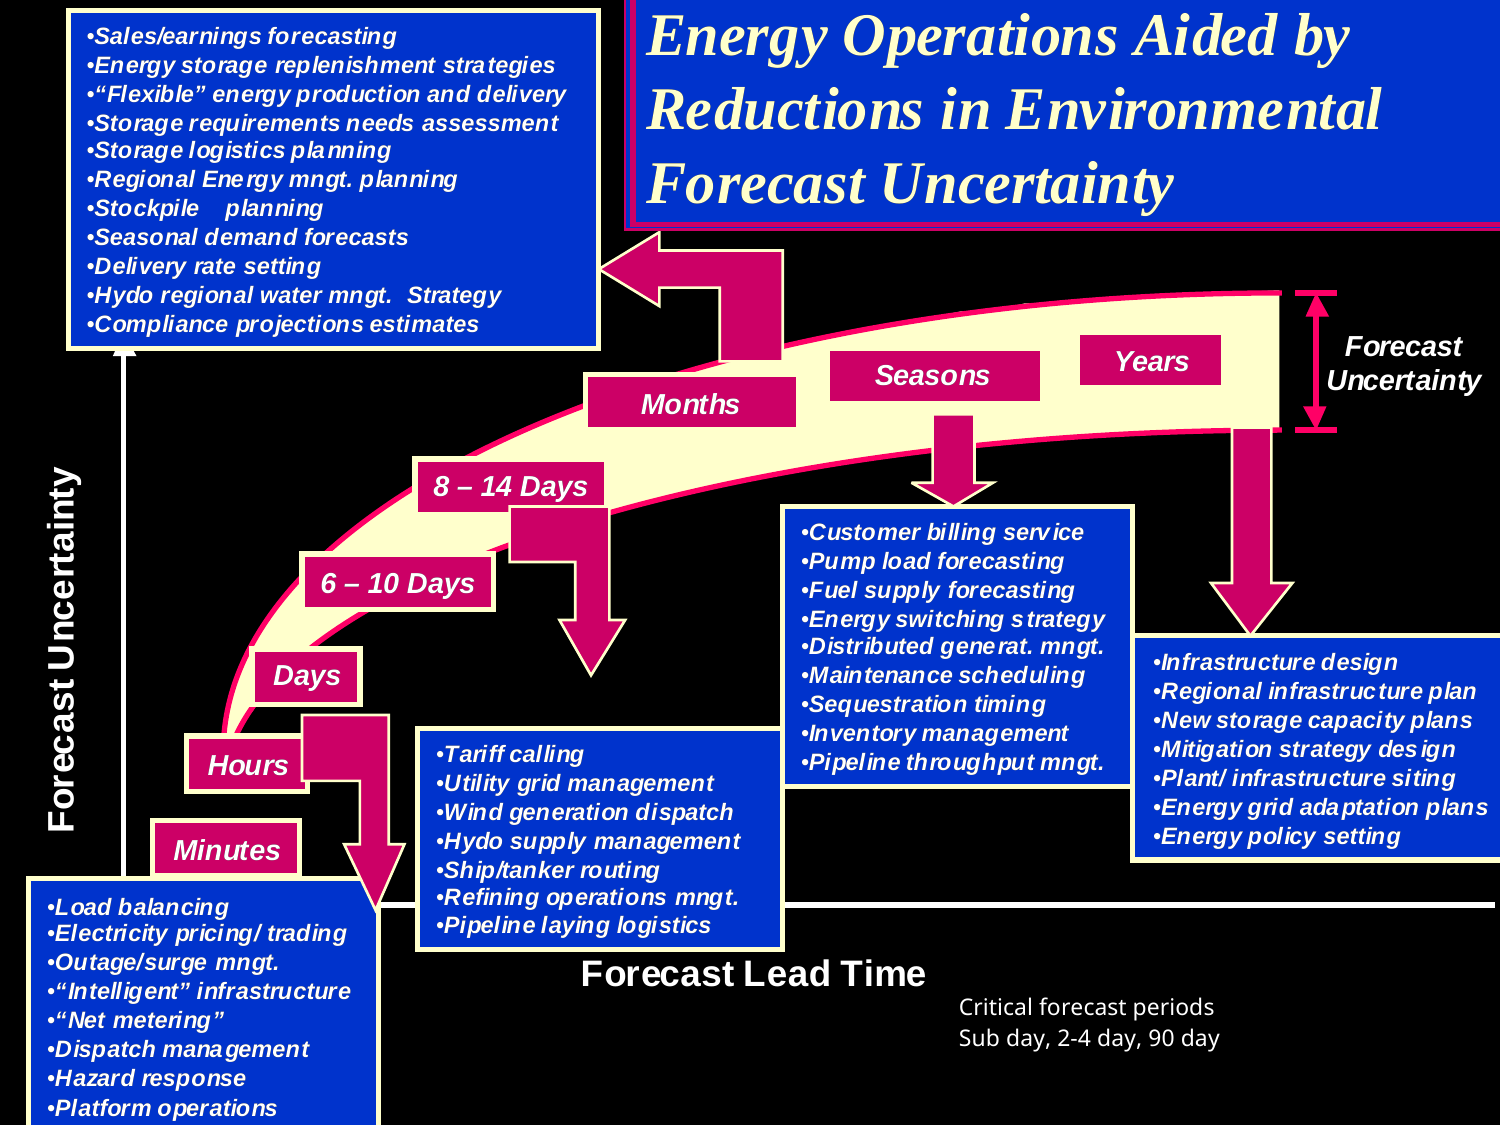

Critical forecast periods
Sub day, 2-4 day, 90 day